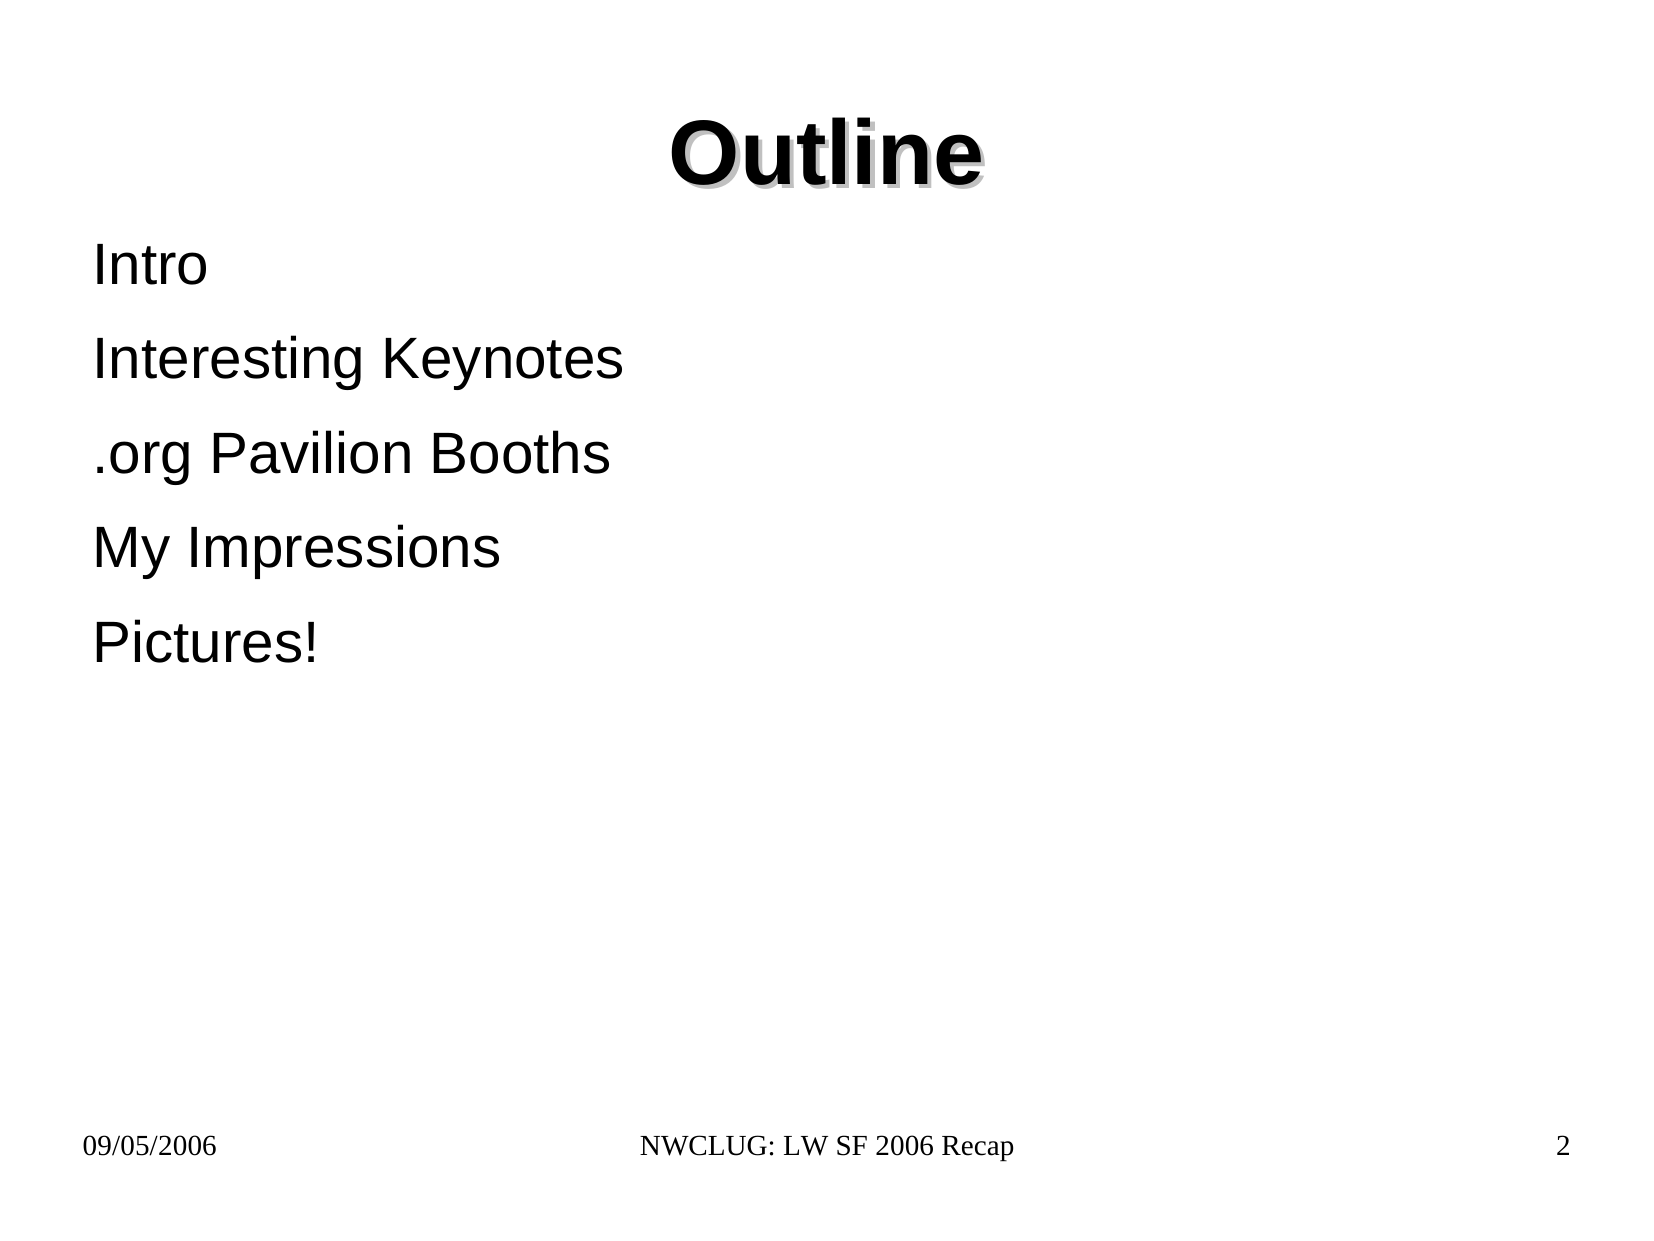

# Outline
Intro
Interesting Keynotes
.org Pavilion Booths
My Impressions
Pictures!
09/05/2006
NWCLUG: LW SF 2006 Recap
2